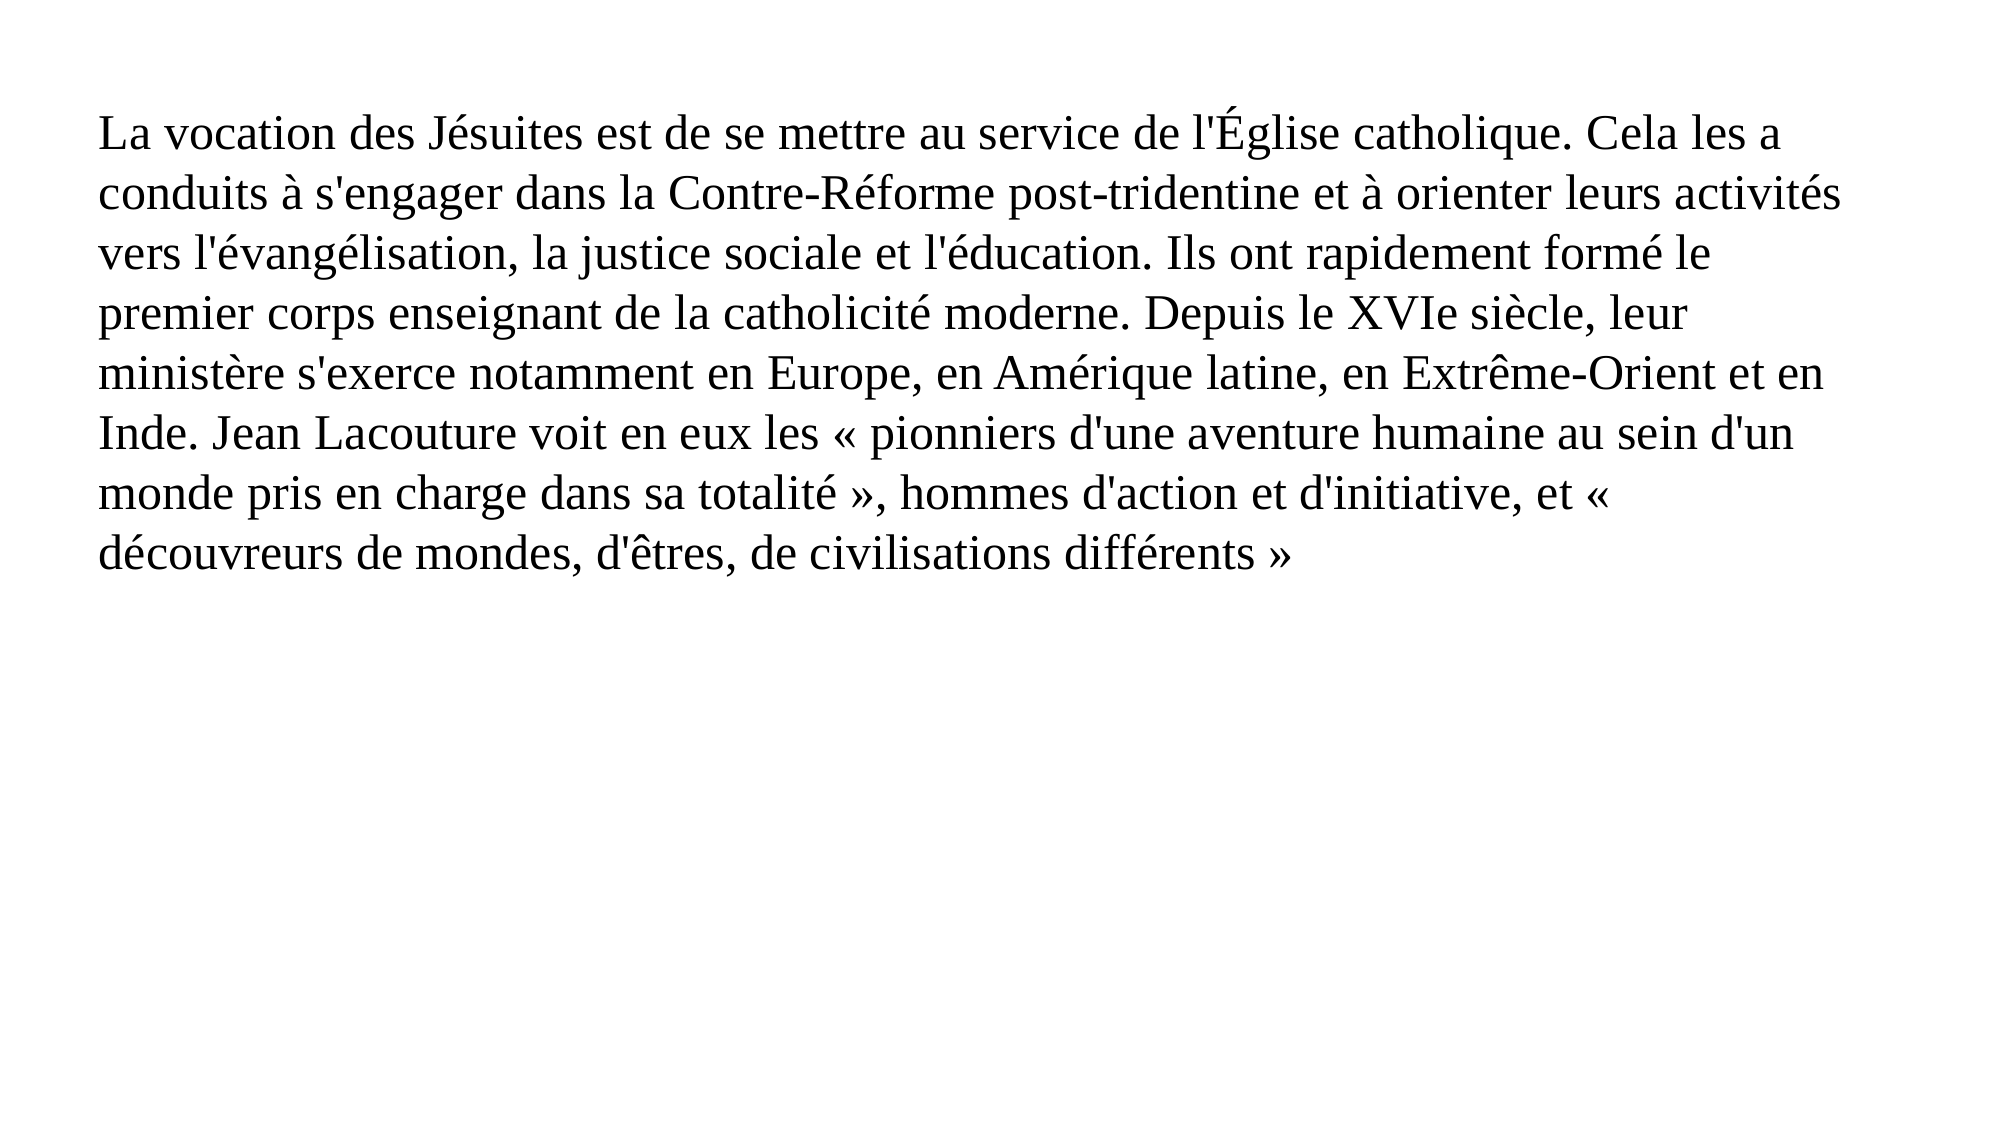

La vocation des Jésuites est de se mettre au service de l'Église catholique. Cela les a conduits à s'engager dans la Contre-Réforme post-tridentine et à orienter leurs activités vers l'évangélisation, la justice sociale et l'éducation. Ils ont rapidement formé le premier corps enseignant de la catholicité moderne. Depuis le XVIe siècle, leur ministère s'exerce notamment en Europe, en Amérique latine, en Extrême-Orient et en Inde. Jean Lacouture voit en eux les « pionniers d'une aventure humaine au sein d'un monde pris en charge dans sa totalité », hommes d'action et d'initiative, et « découvreurs de mondes, d'êtres, de civilisations différents »